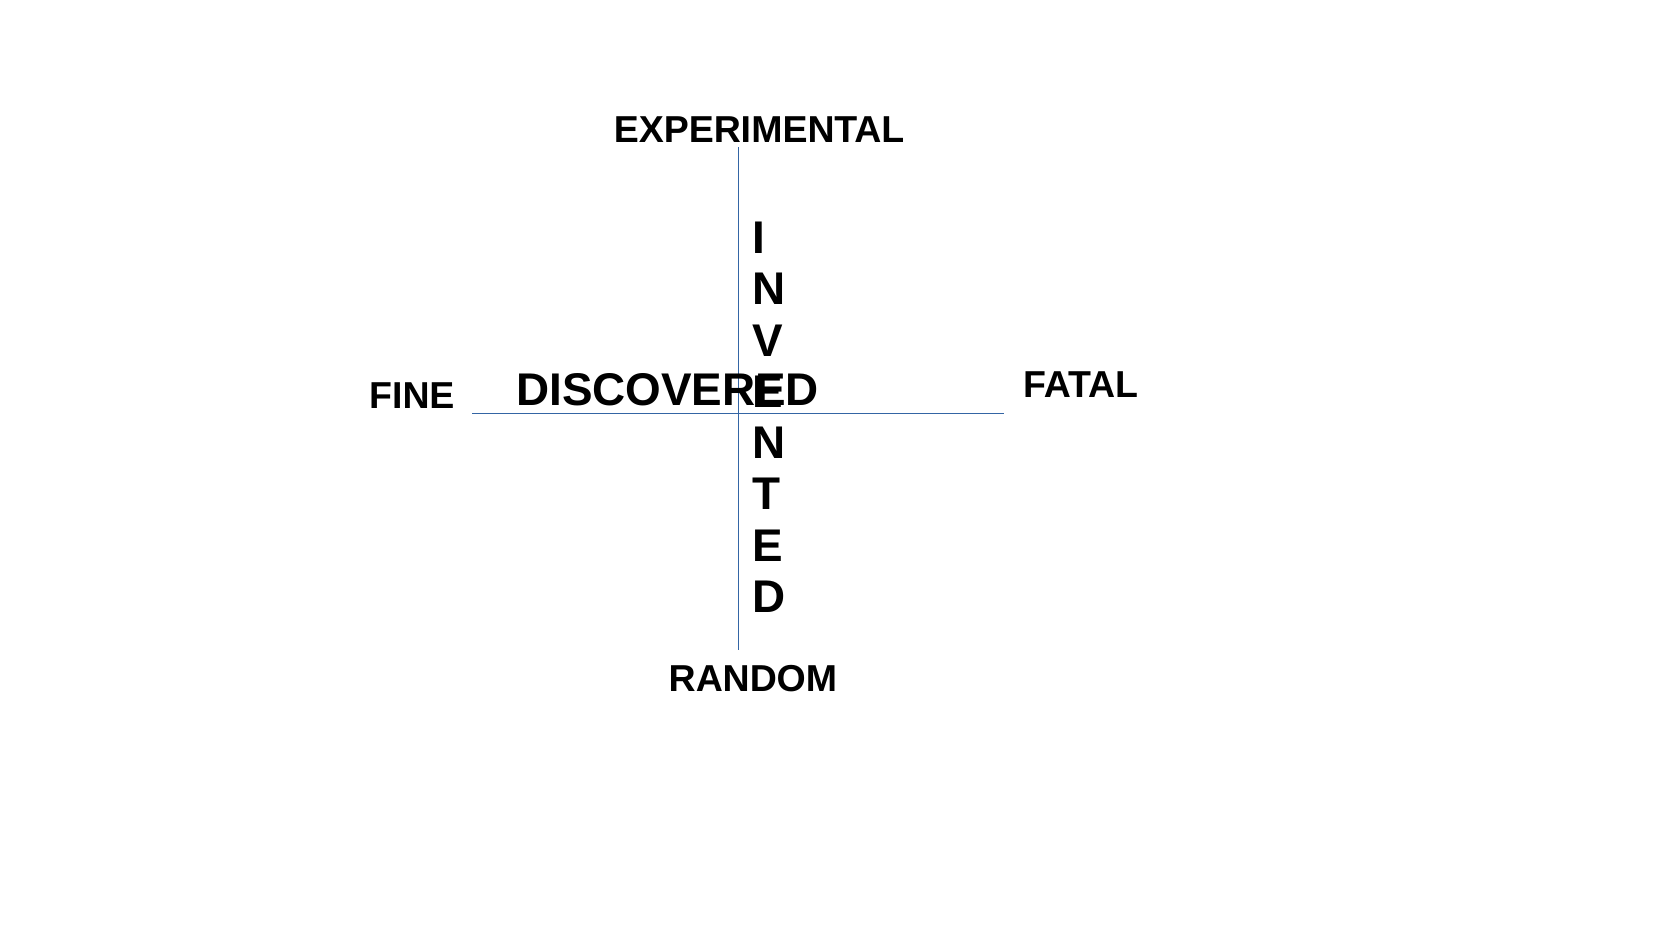

EXPERIMENTAL
I N V E N T E D
FINE
FATAL
DISCOVERED
RANDOM